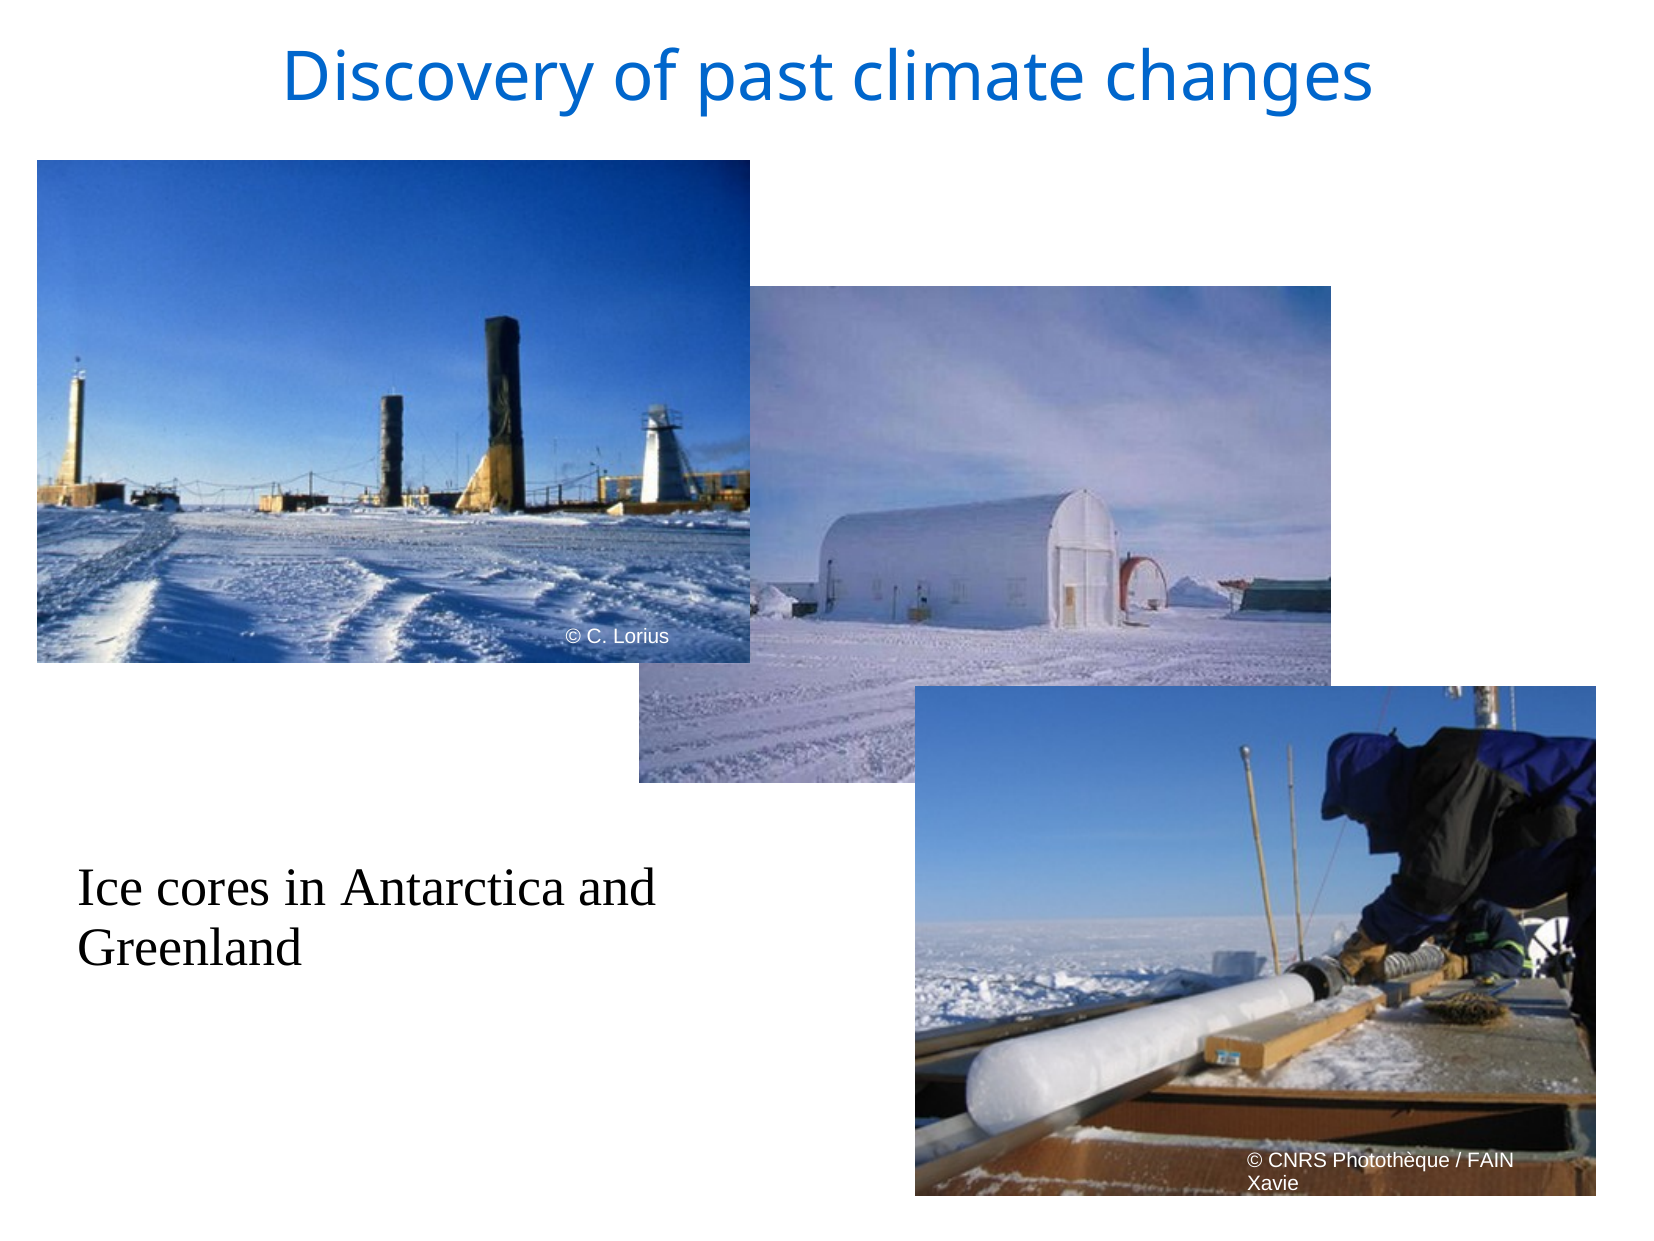

# Discovery of past climate changes
© C. Lorius
Ice cores in Antarctica and Greenland
© CNRS Photothèque / FAIN Xavie